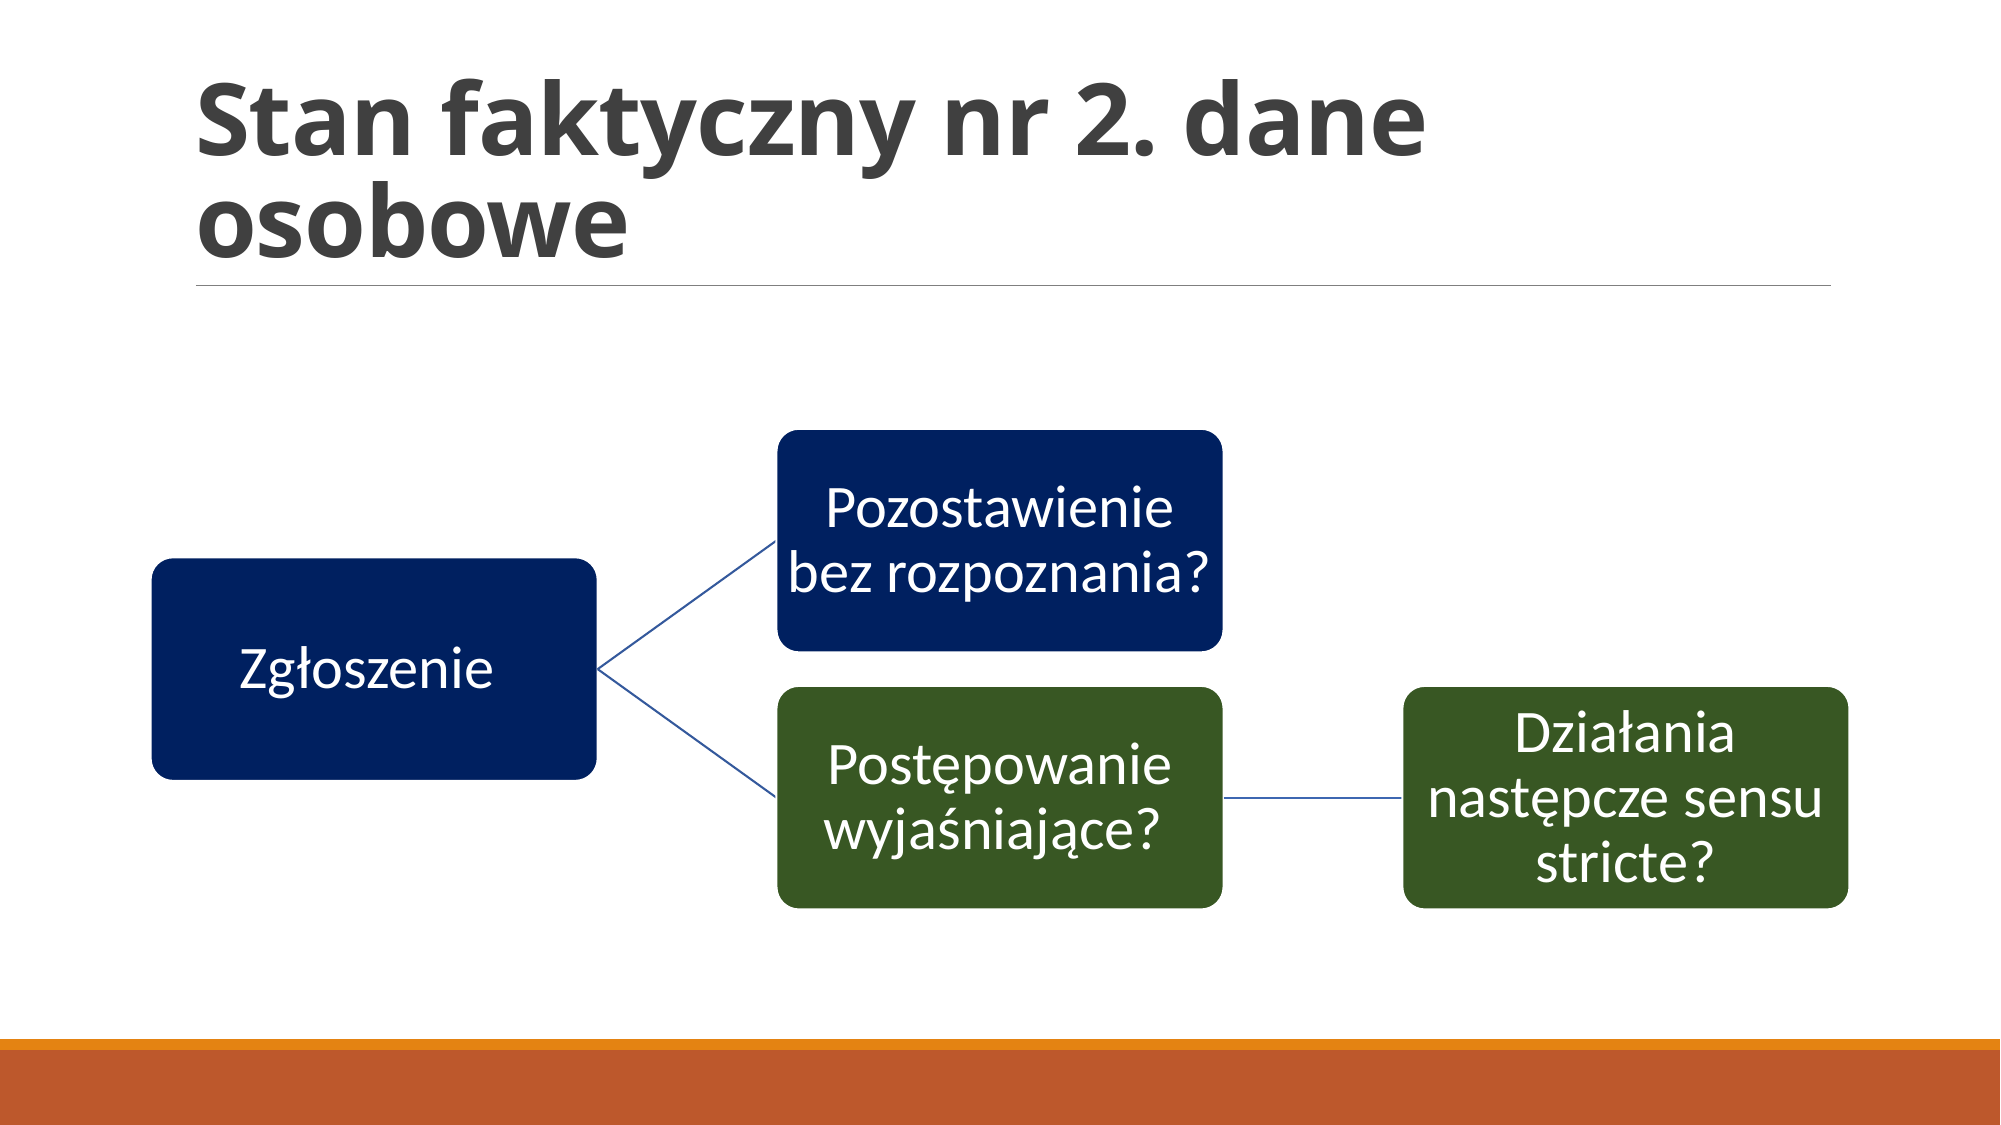

# Stan faktyczny nr 2. dane osobowe
Pozostawienie bez rozpoznania?
Zgłoszenie
Postępowanie wyjaśniające?
Działania następcze sensu stricte?